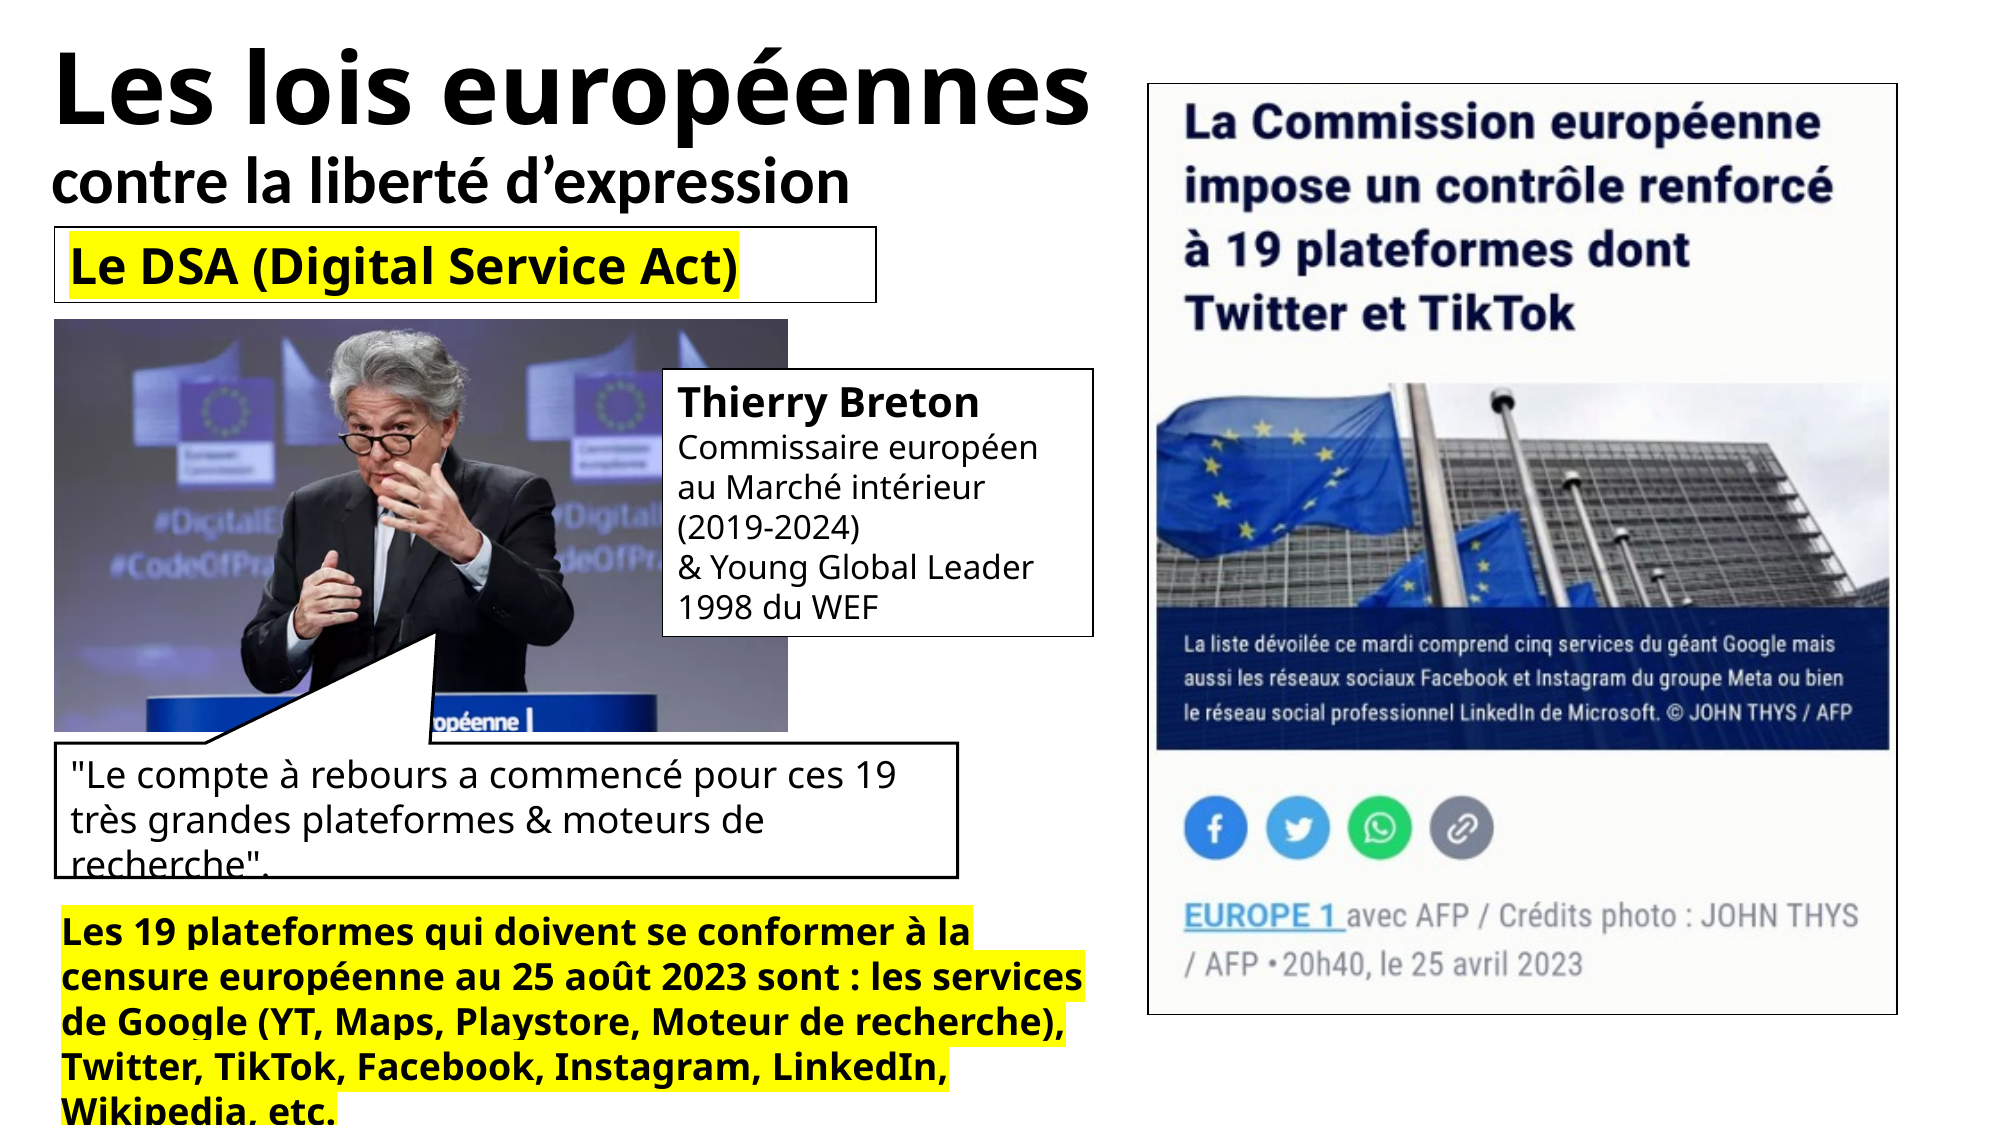

# Les lois européennes contre la liberté d’expression
Le DSA (Digital Service Act)
Thierry Breton
Commissaire européen au Marché intérieur
(2019-2024)
& Young Global Leader 1998 du WEF
"Le compte à rebours a commencé pour ces 19 très grandes plateformes & moteurs de recherche".
Les 19 plateformes qui doivent se conformer à la censure européenne au 25 août 2023 sont : les services de Google (YT, Maps, Playstore, Moteur de recherche), Twitter, TikTok, Facebook, Instagram, LinkedIn, Wikipedia, etc.